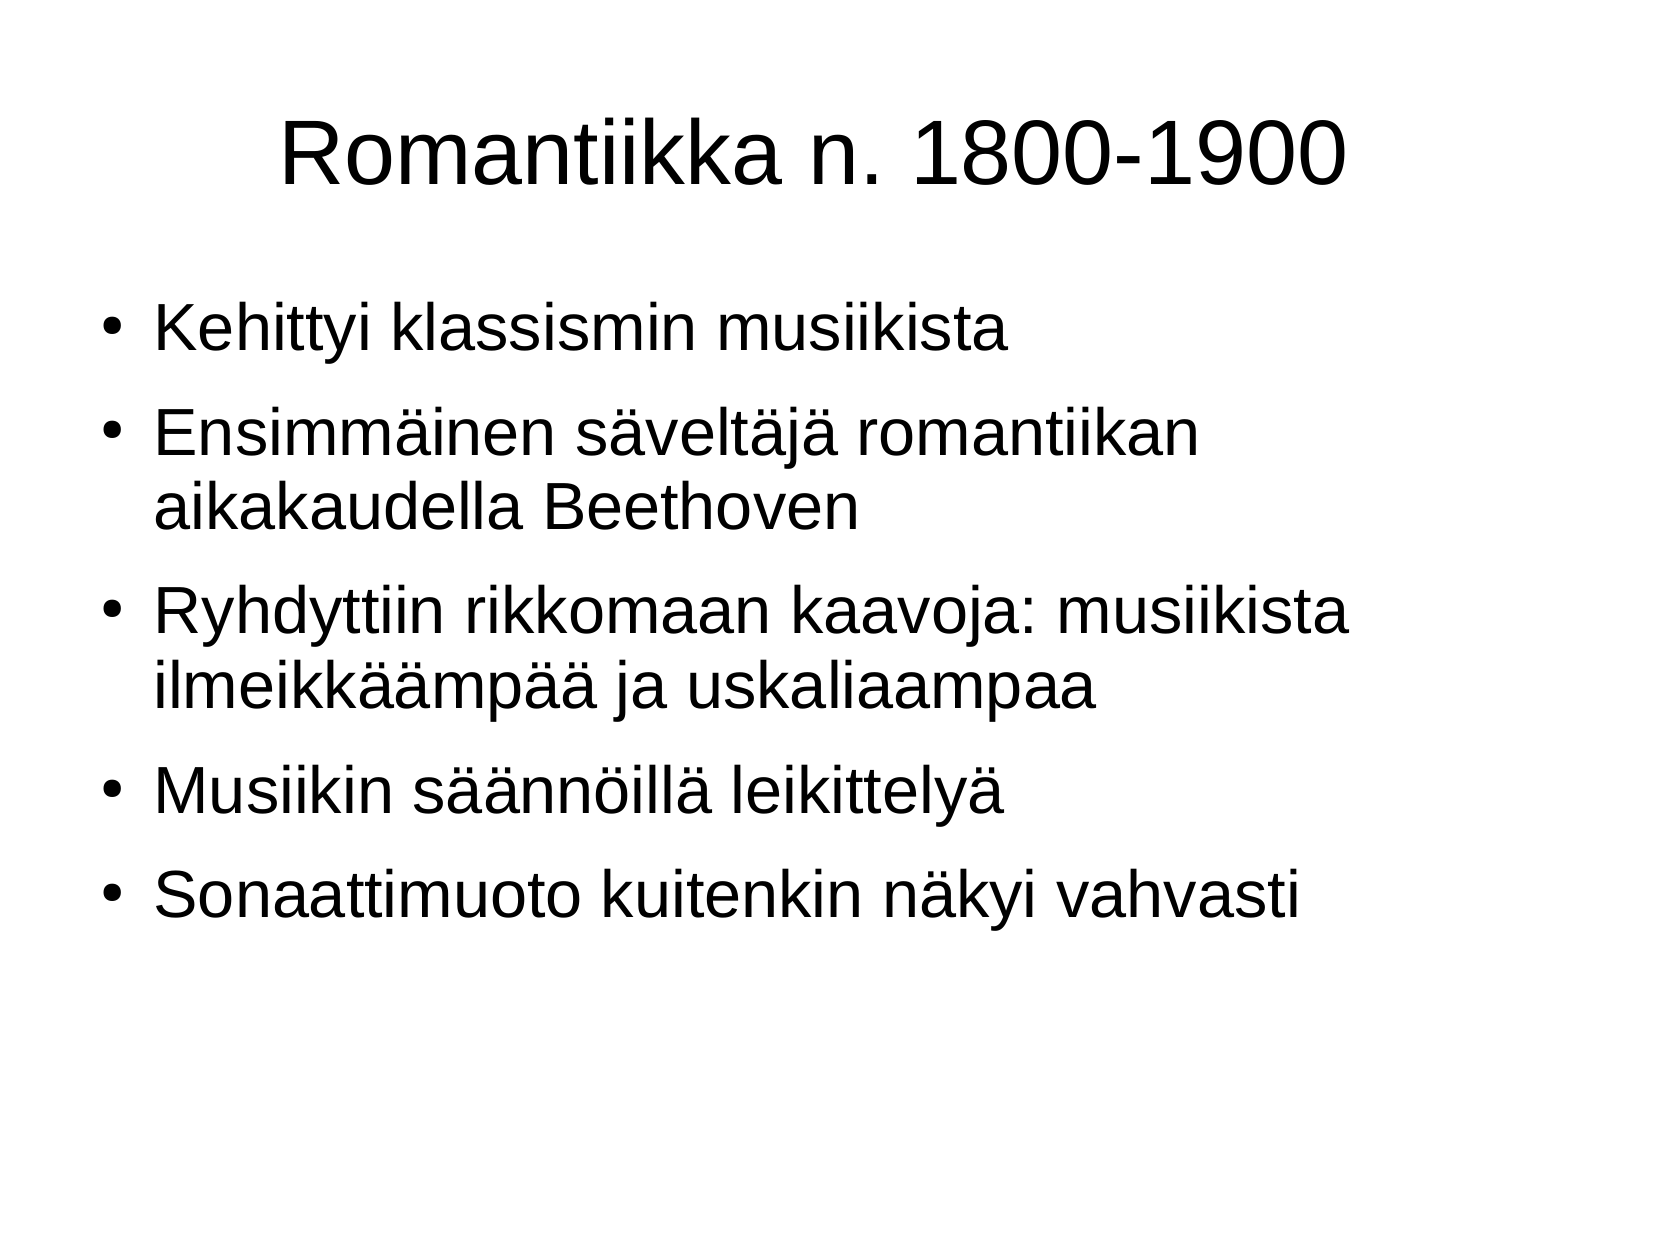

# Romantiikka n. 1800-1900
Kehittyi klassismin musiikista
Ensimmäinen säveltäjä romantiikan aikakaudella Beethoven
Ryhdyttiin rikkomaan kaavoja: musiikista ilmeikkäämpää ja uskaliaampaa
Musiikin säännöillä leikittelyä
Sonaattimuoto kuitenkin näkyi vahvasti